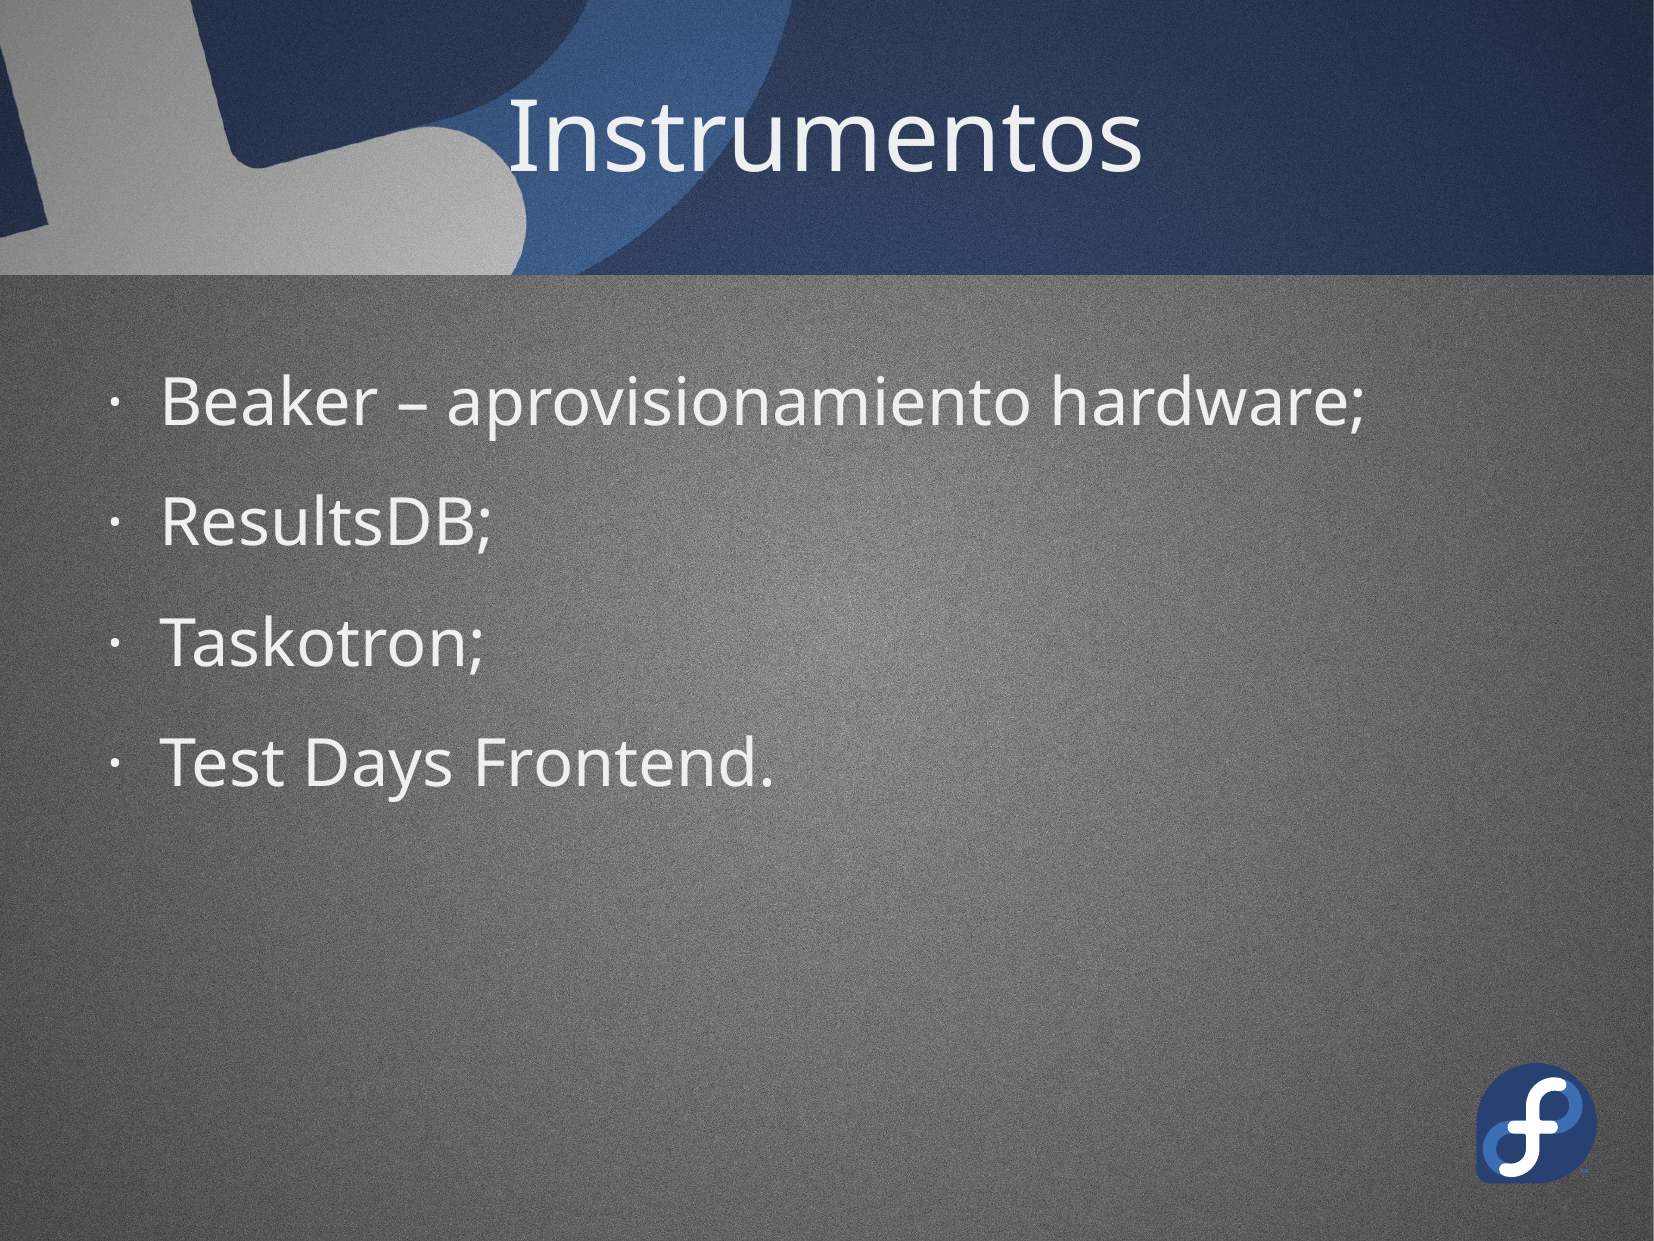

# Instrumentos
Beaker – aprovisionamiento hardware;
ResultsDB;
Taskotron;
Test Days Frontend.